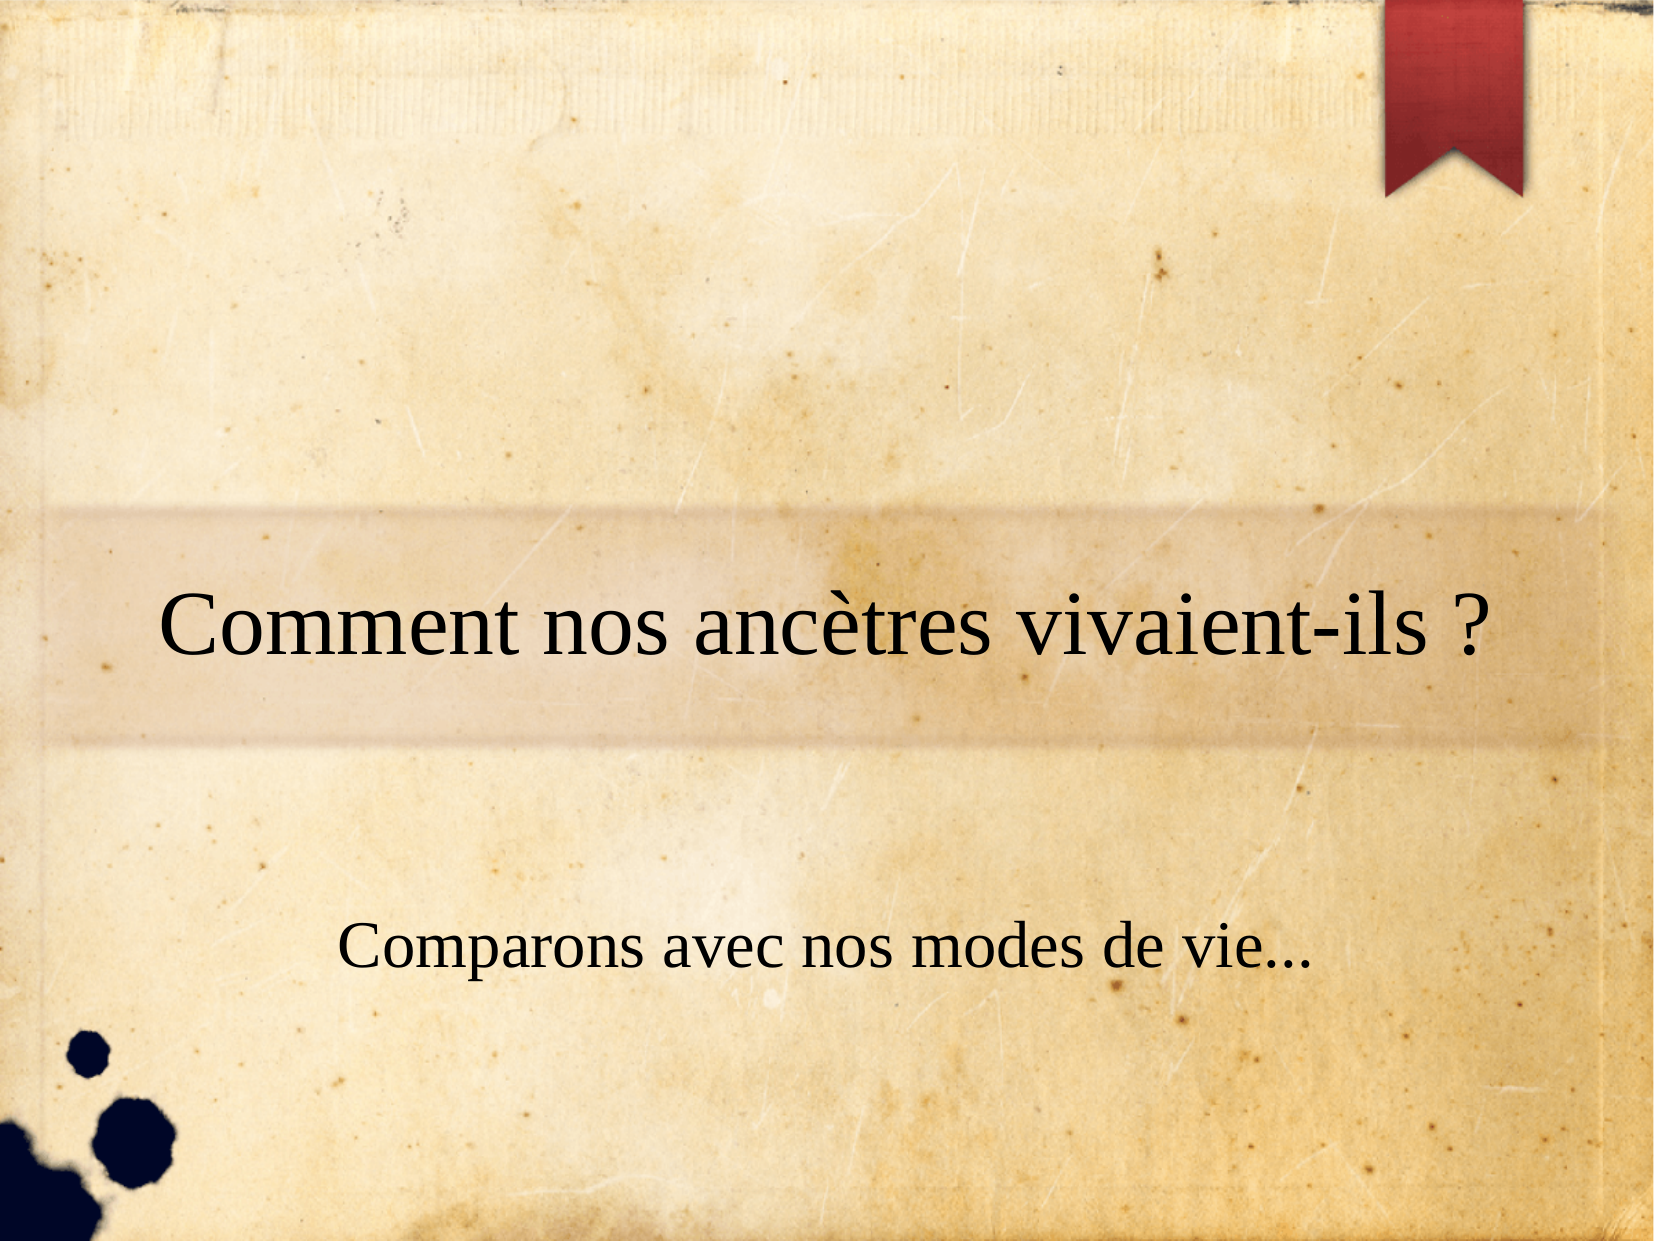

# Comment nos ancètres vivaient-ils ?
Comparons avec nos modes de vie...